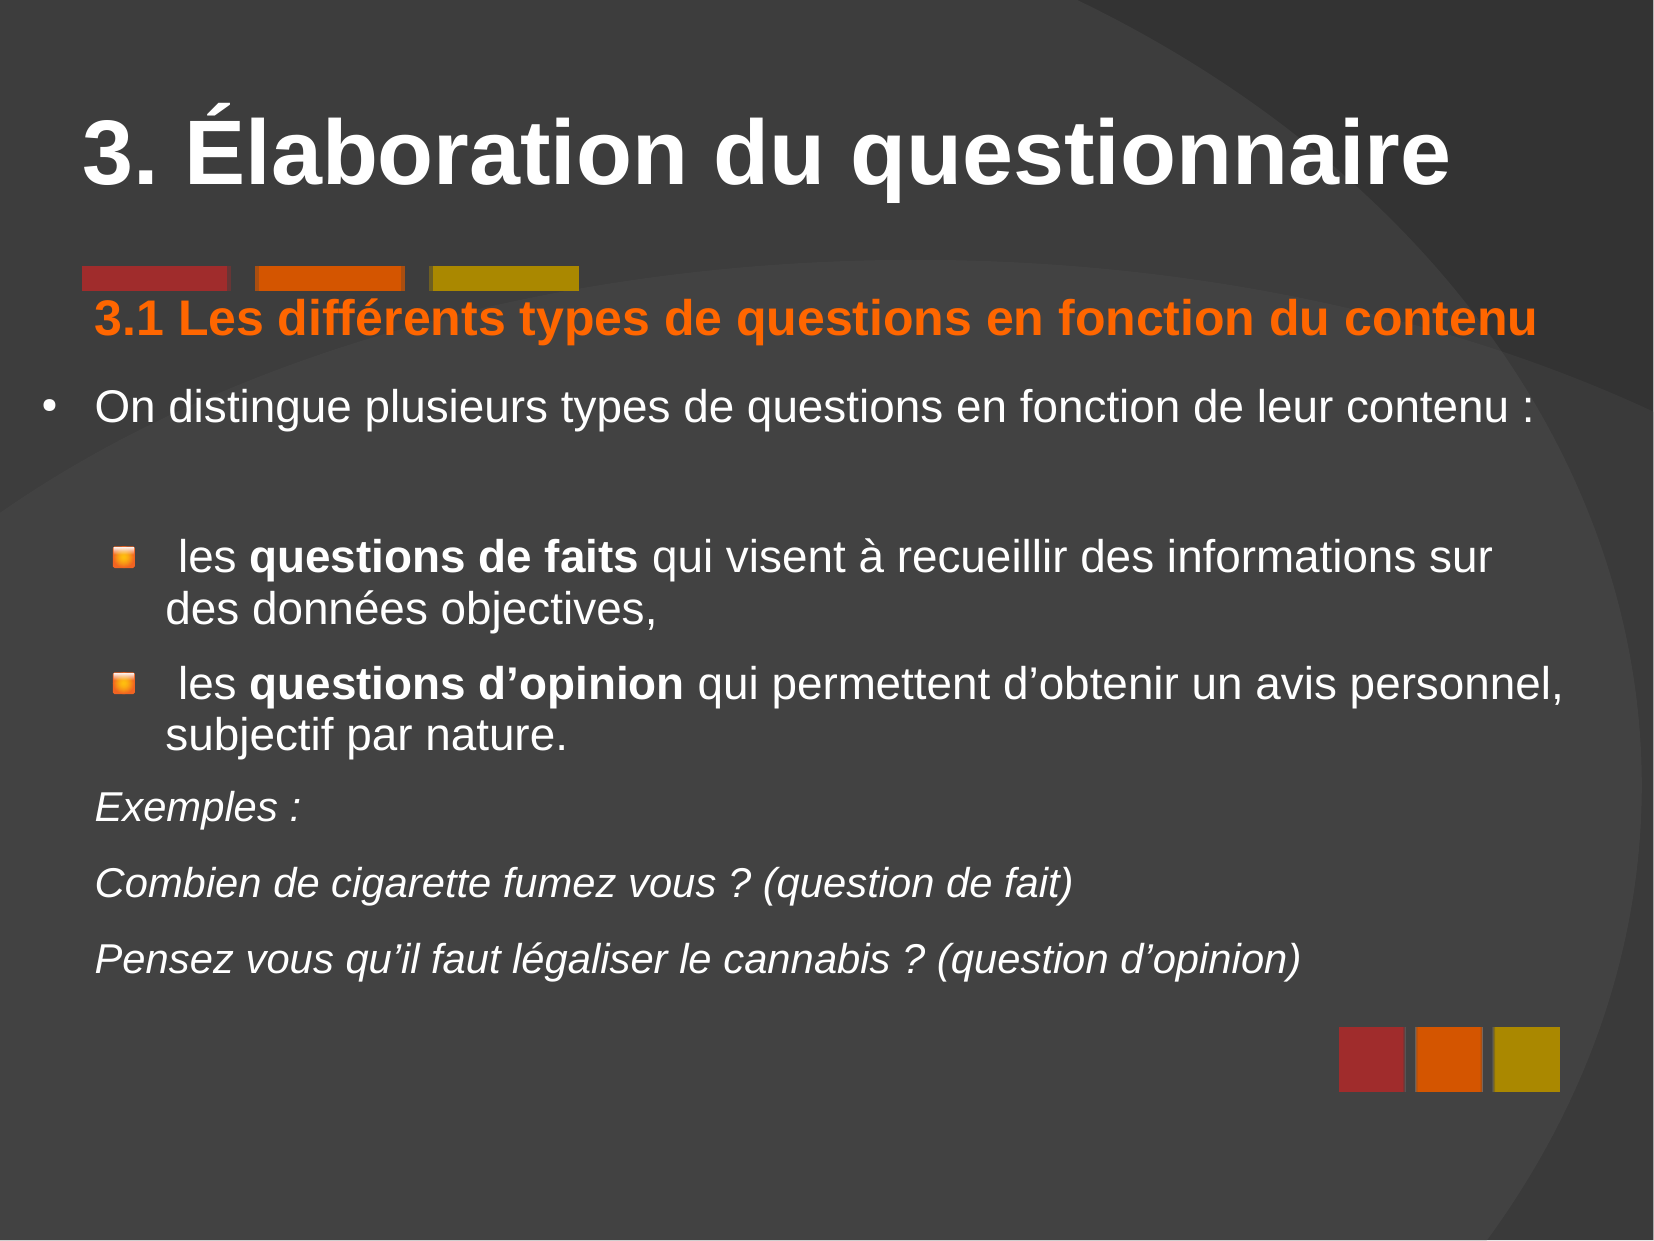

# 3. Élaboration du questionnaire
3.1 Les différents types de questions en fonction du contenu
On distingue plusieurs types de questions en fonction de leur contenu :
 les questions de faits qui visent à recueillir des informations sur des données objectives,
 les questions d’opinion qui permettent d’obtenir un avis personnel, subjectif par nature.
Exemples :
Combien de cigarette fumez vous ? (question de fait)
Pensez vous qu’il faut légaliser le cannabis ? (question d’opinion)